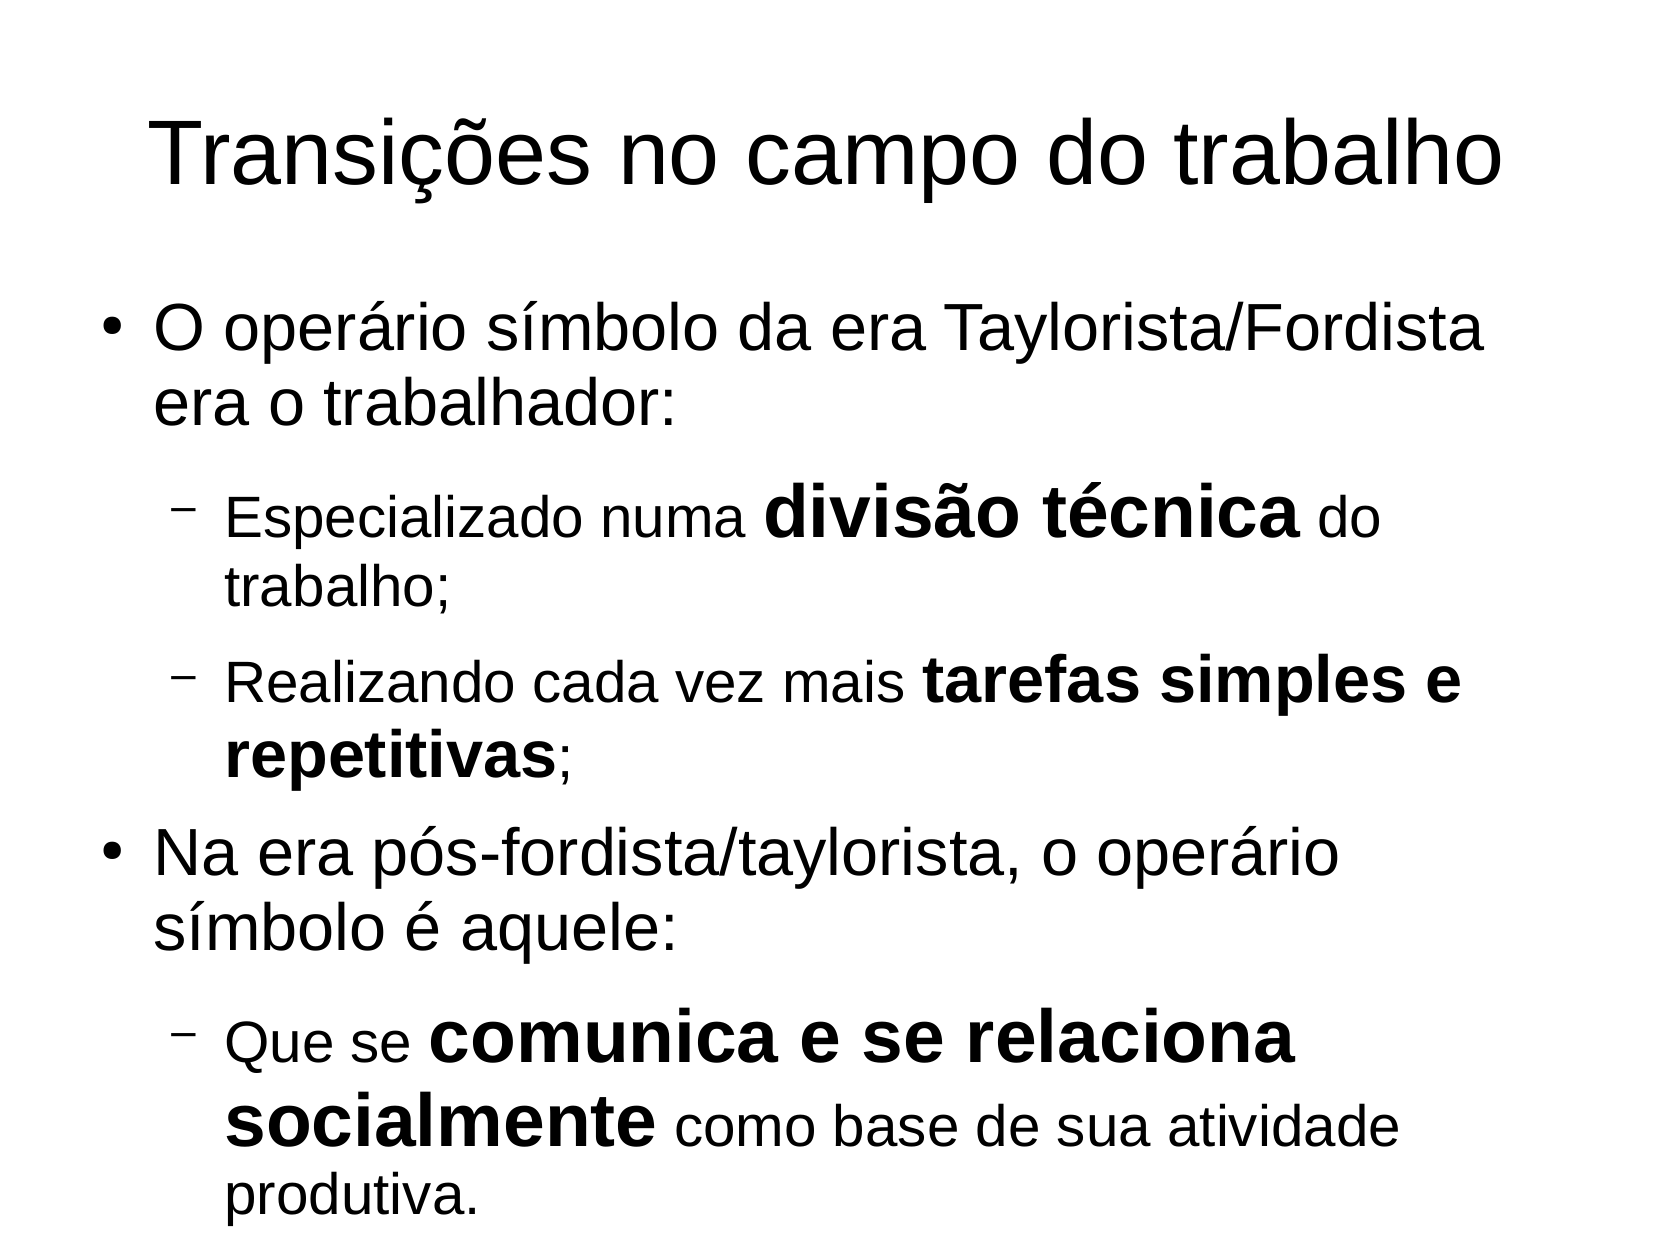

# Transições no campo do trabalho
O operário símbolo da era Taylorista/Fordista era o trabalhador:
Especializado numa divisão técnica do trabalho;
Realizando cada vez mais tarefas simples e repetitivas;
Na era pós-fordista/taylorista, o operário símbolo é aquele:
Que se comunica e se relaciona socialmente como base de sua atividade produtiva.